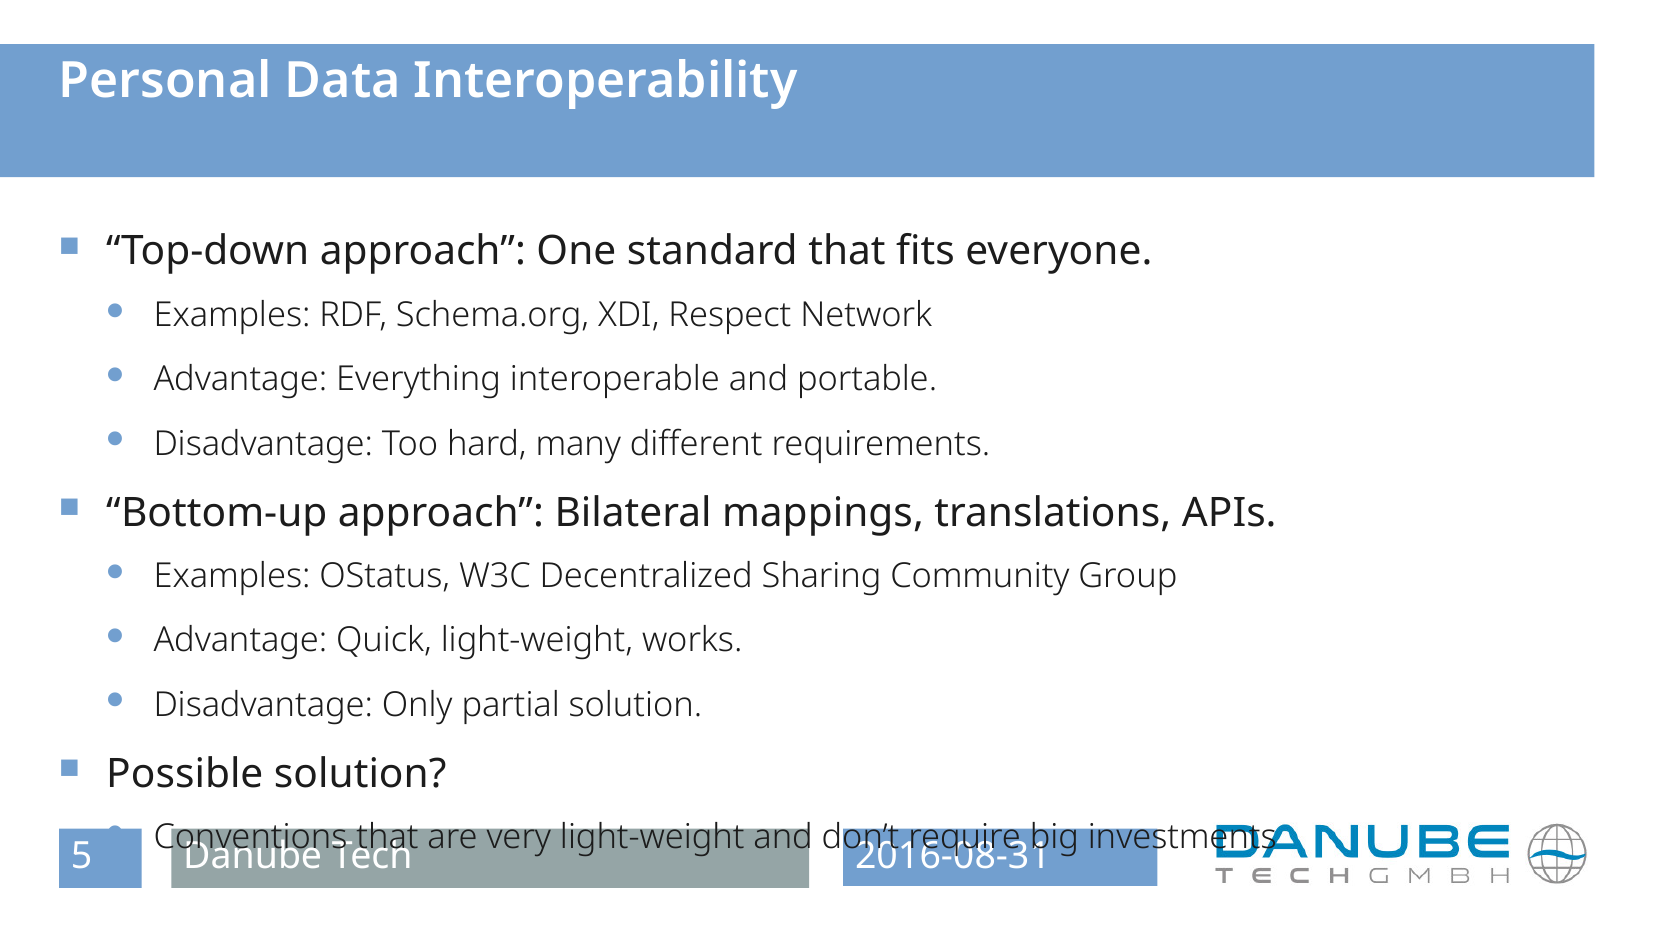

# Personal Data Interoperability
“Top-down approach”: One standard that fits everyone.
Examples: RDF, Schema.org, XDI, Respect Network
Advantage: Everything interoperable and portable.
Disadvantage: Too hard, many different requirements.
“Bottom-up approach”: Bilateral mappings, translations, APIs.
Examples: OStatus, W3C Decentralized Sharing Community Group
Advantage: Quick, light-weight, works.
Disadvantage: Only partial solution.
Possible solution?
Conventions that are very light-weight and don’t require big investments
5
Danube Tech
2016-08-31